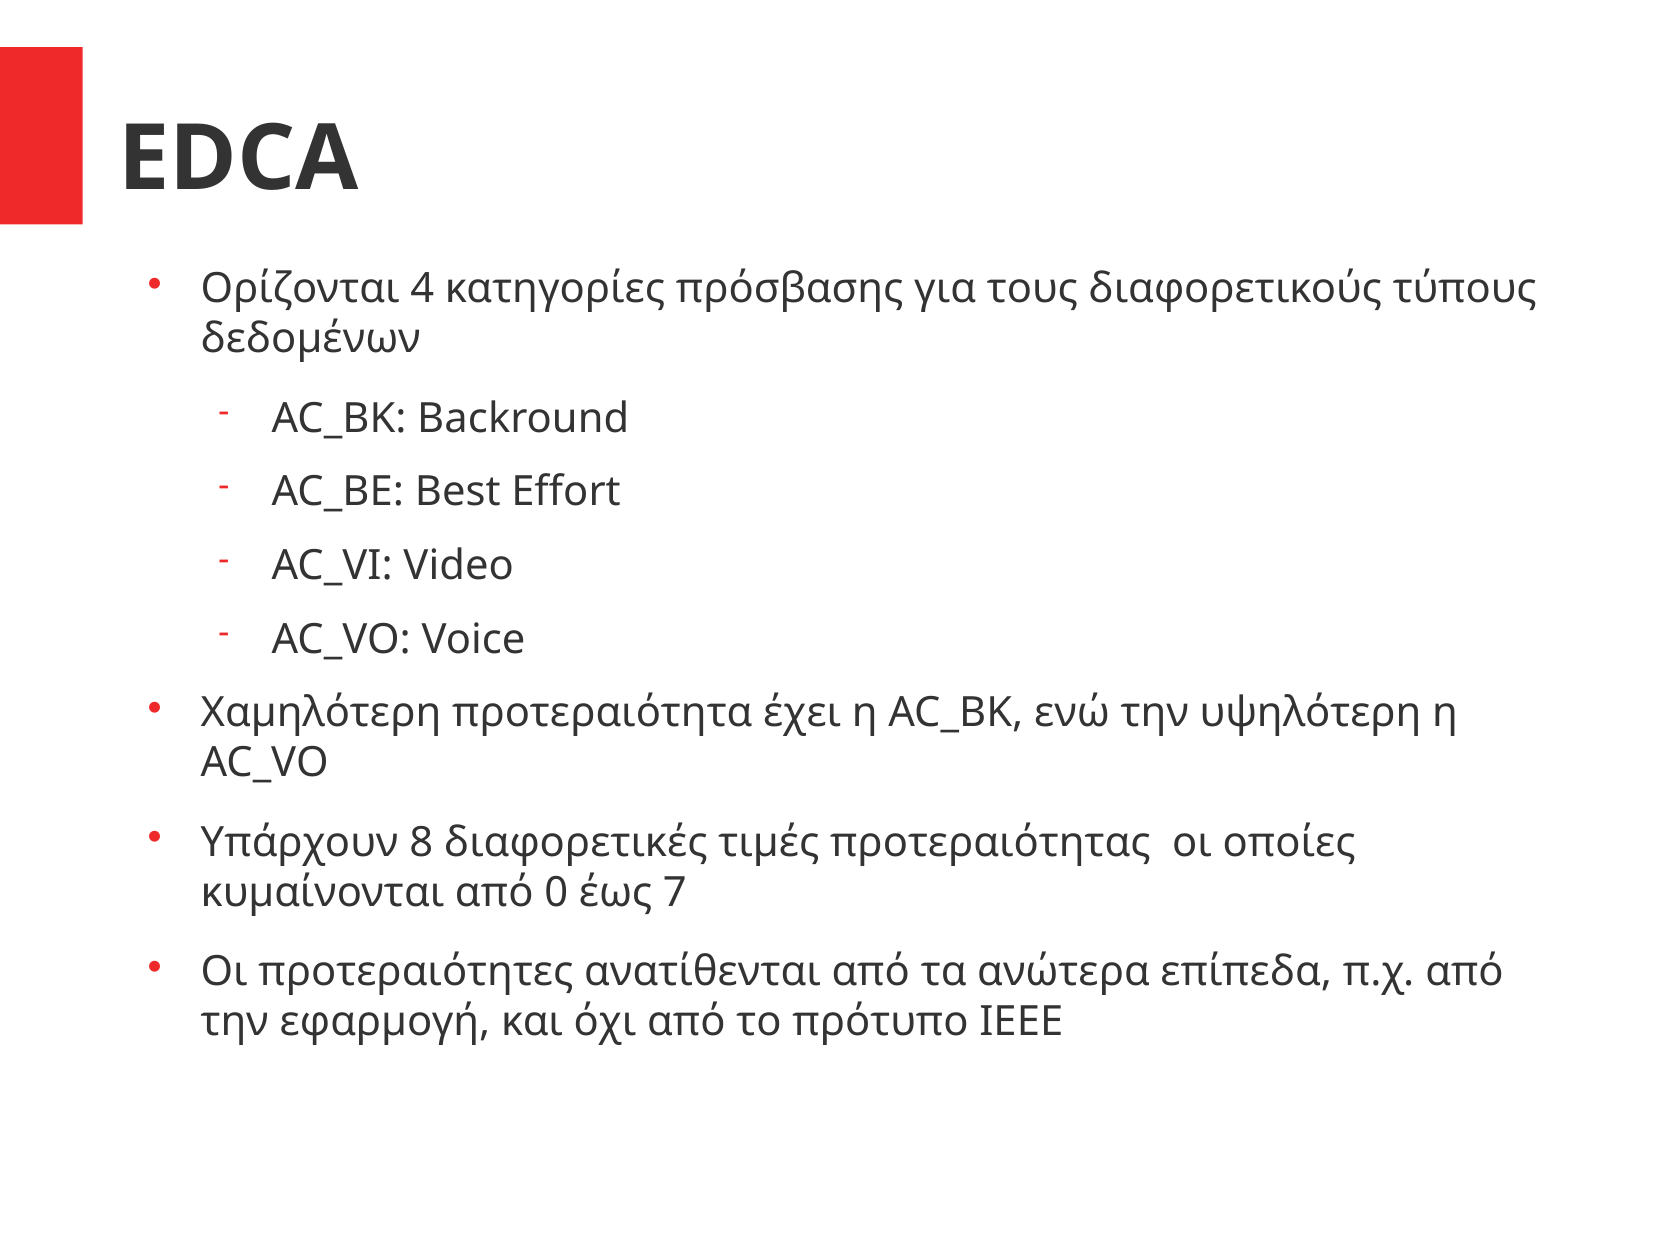

EDCA
Ορίζονται 4 κατηγορίες πρόσβασης για τους διαφορετικούς τύπους δεδομένων
AC_BK: Backround
AC_BE: Best Effort
AC_VI: Video
AC_VO: Voice
Χαμηλότερη προτεραιότητα έχει η AC_BK, ενώ την υψηλότερη η AC_VO
Υπάρχουν 8 διαφορετικές τιμές προτεραιότητας οι οποίες κυμαίνονται από 0 έως 7
Οι προτεραιότητες ανατίθενται από τα ανώτερα επίπεδα, π.χ. από την εφαρμογή, και όχι από το πρότυπο ΙΕΕΕ